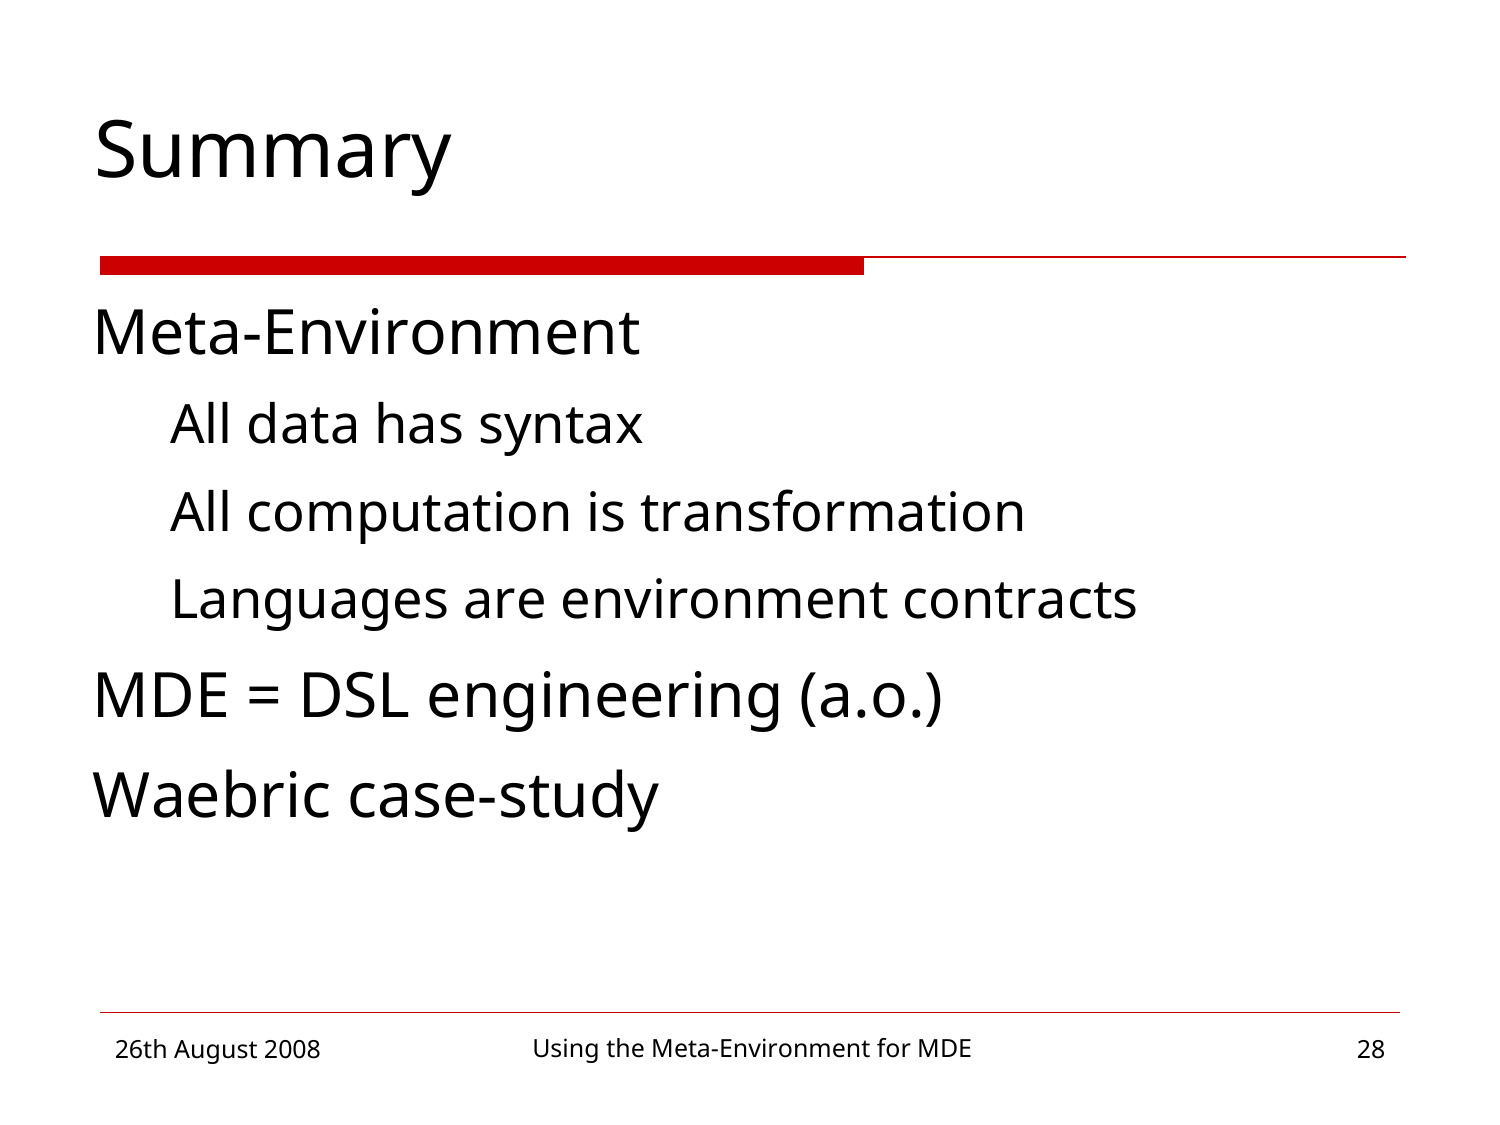

# Summary
Meta-Environment
All data has syntax
All computation is transformation
Languages are environment contracts
MDE = DSL engineering (a.o.)
Waebric case-study
Using the Meta-Environment for MDE
26th August 2008
28